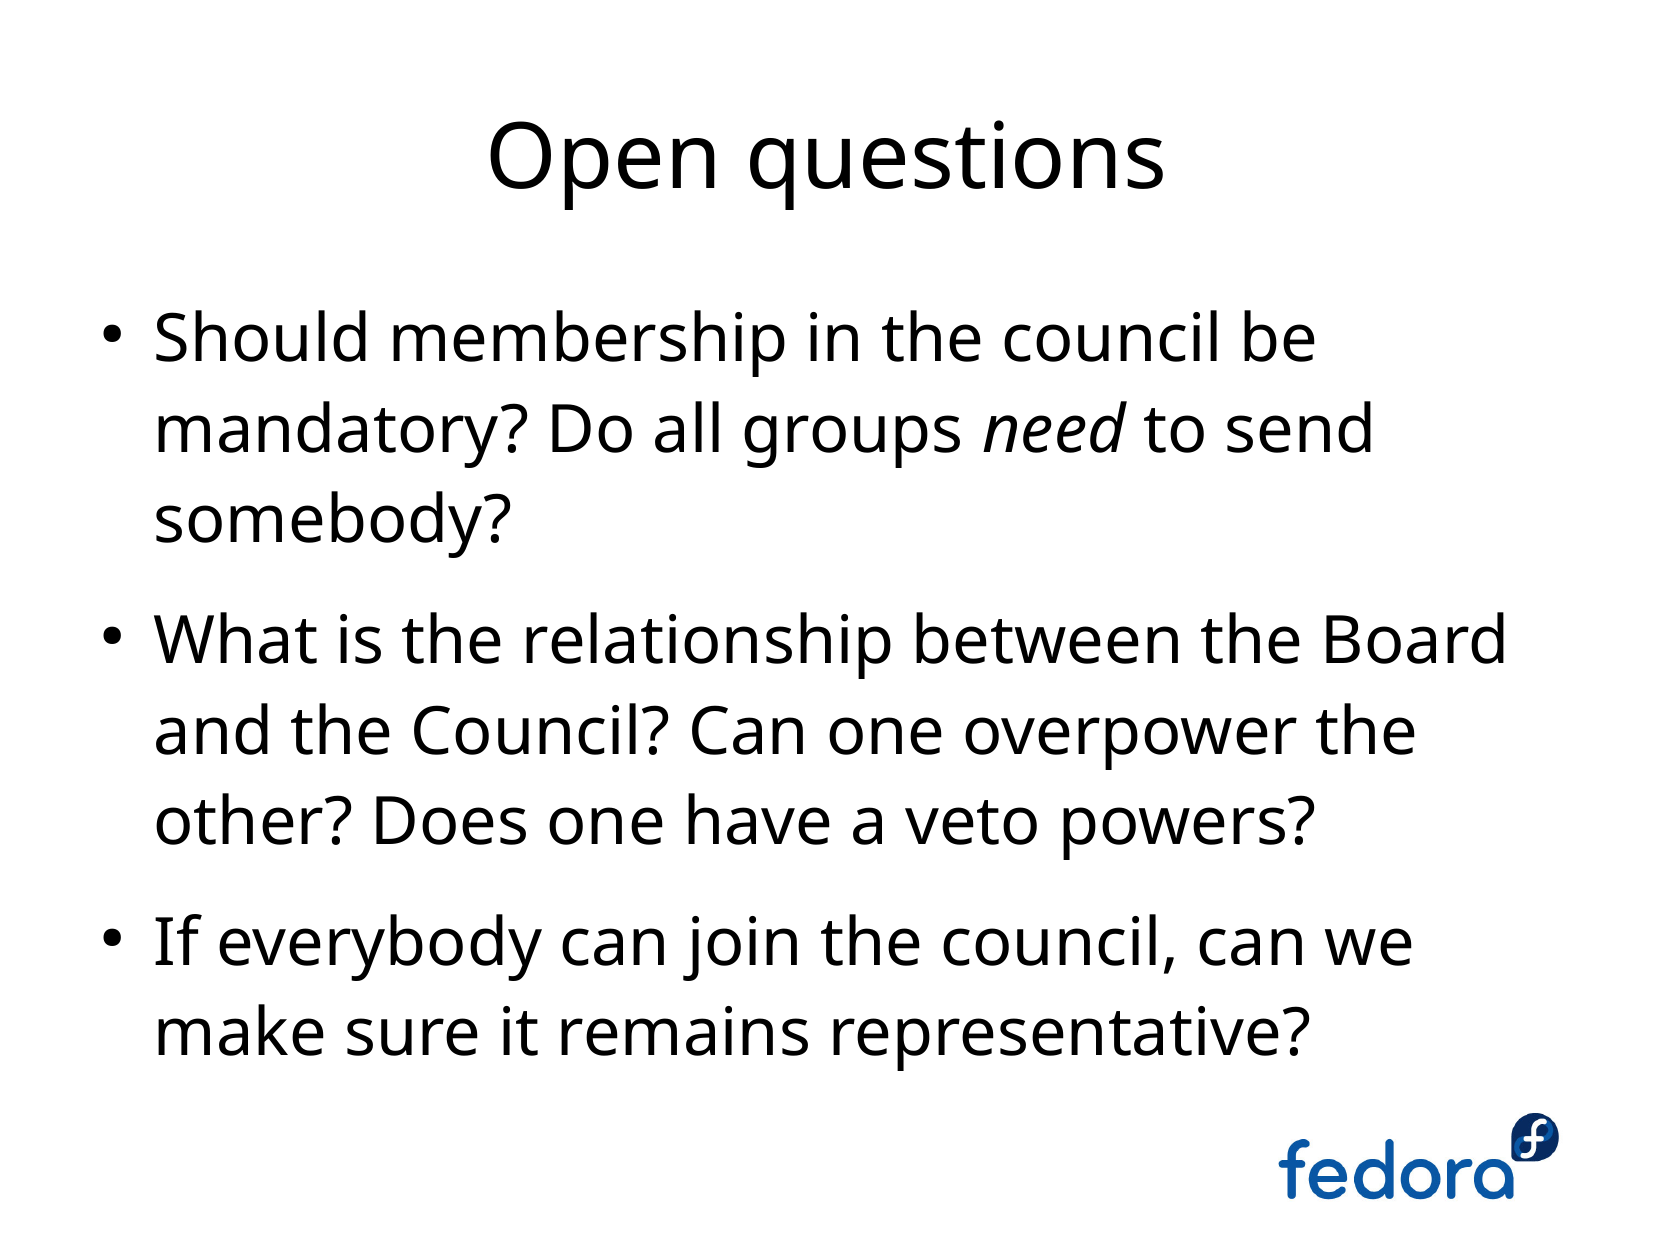

# Open questions
Should membership in the council be mandatory? Do all groups need to send somebody?
What is the relationship between the Board and the Council? Can one overpower the other? Does one have a veto powers?
If everybody can join the council, can we make sure it remains representative?